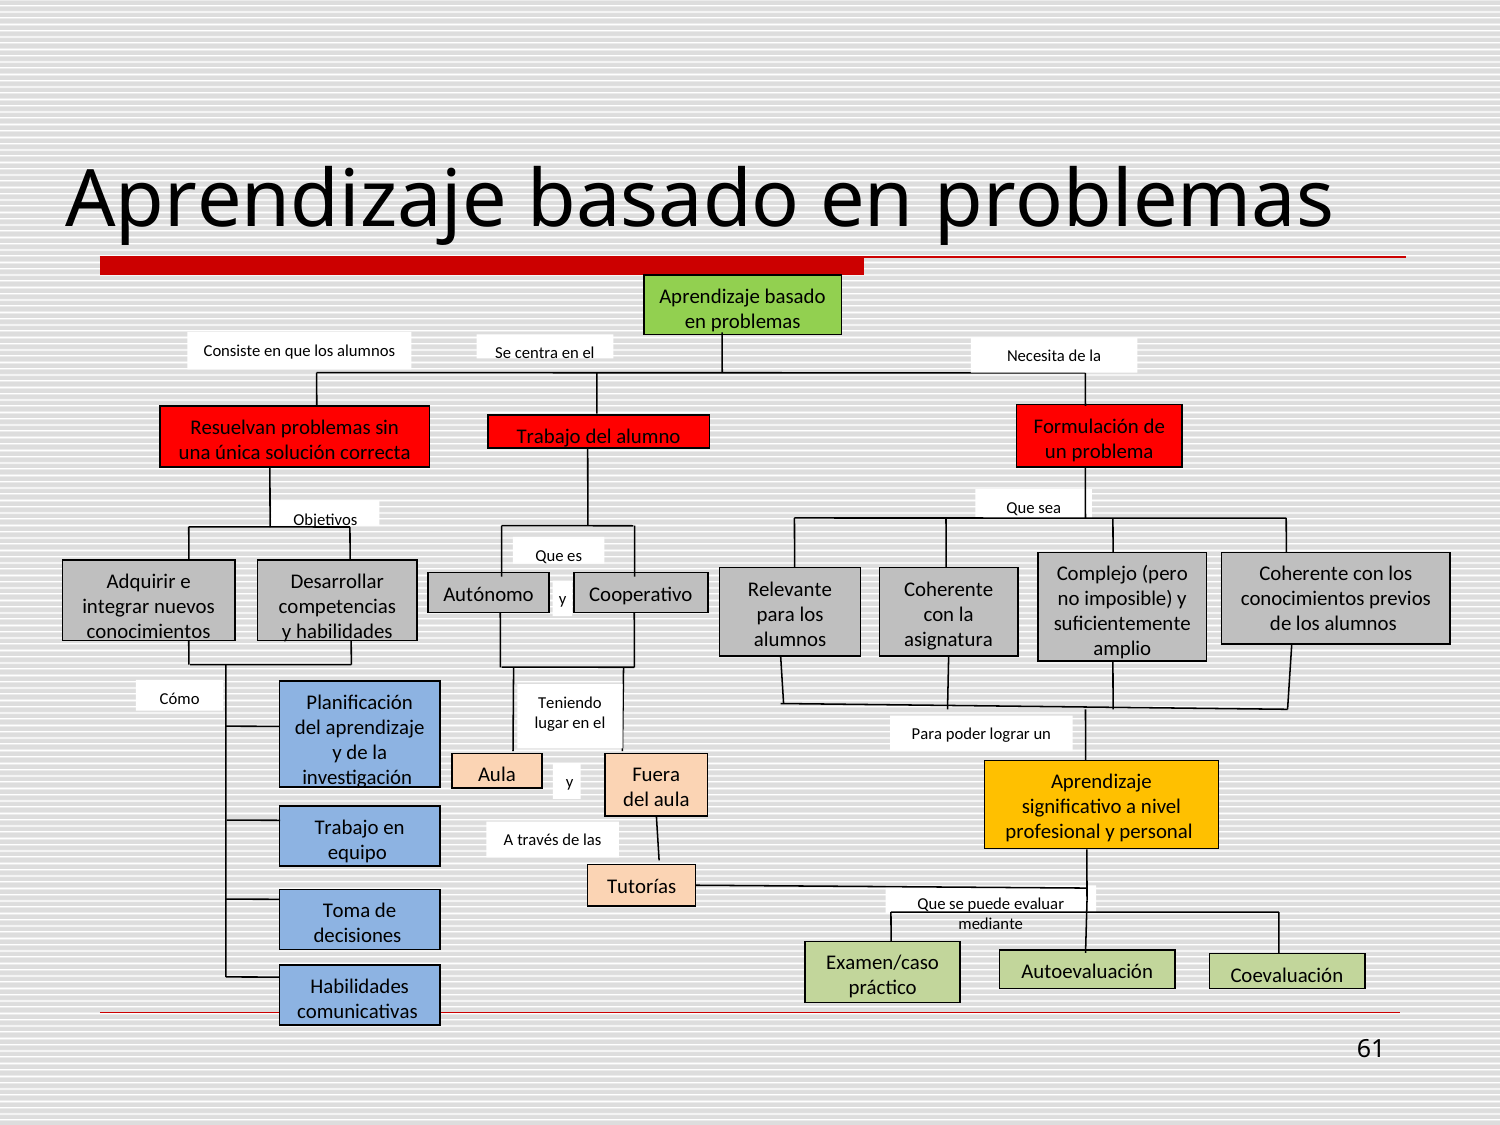

# Aprendizaje basado en problemas
Aprendizaje basado en problemas
Consiste en que los alumnos
Se centra en el
Necesita de la
Formulación de un problema
Resuelvan problemas sin una única solución correcta
Trabajo del alumno
Que sea
Objetivos
Que es
Complejo (pero no imposible) y suficientemente amplio
Coherente con los conocimientos previos de los alumnos
Adquirir e integrar nuevos conocimientos
Desarrollar competencias y habilidades
Relevante para los alumnos
Coherente con la asignatura
Autónomo
Cooperativo
y
Cómo
Planificación del aprendizaje y de la investigación
Teniendo lugar en el
Para poder lograr un
Aula
Fuera del aula
Aprendizaje significativo a nivel profesional y personal
y
Trabajo en equipo
A través de las
Tutorías
Que se puede evaluar mediante
Toma de decisiones
Examen/caso práctico
Autoevaluación
Coevaluación
Habilidades comunicativas